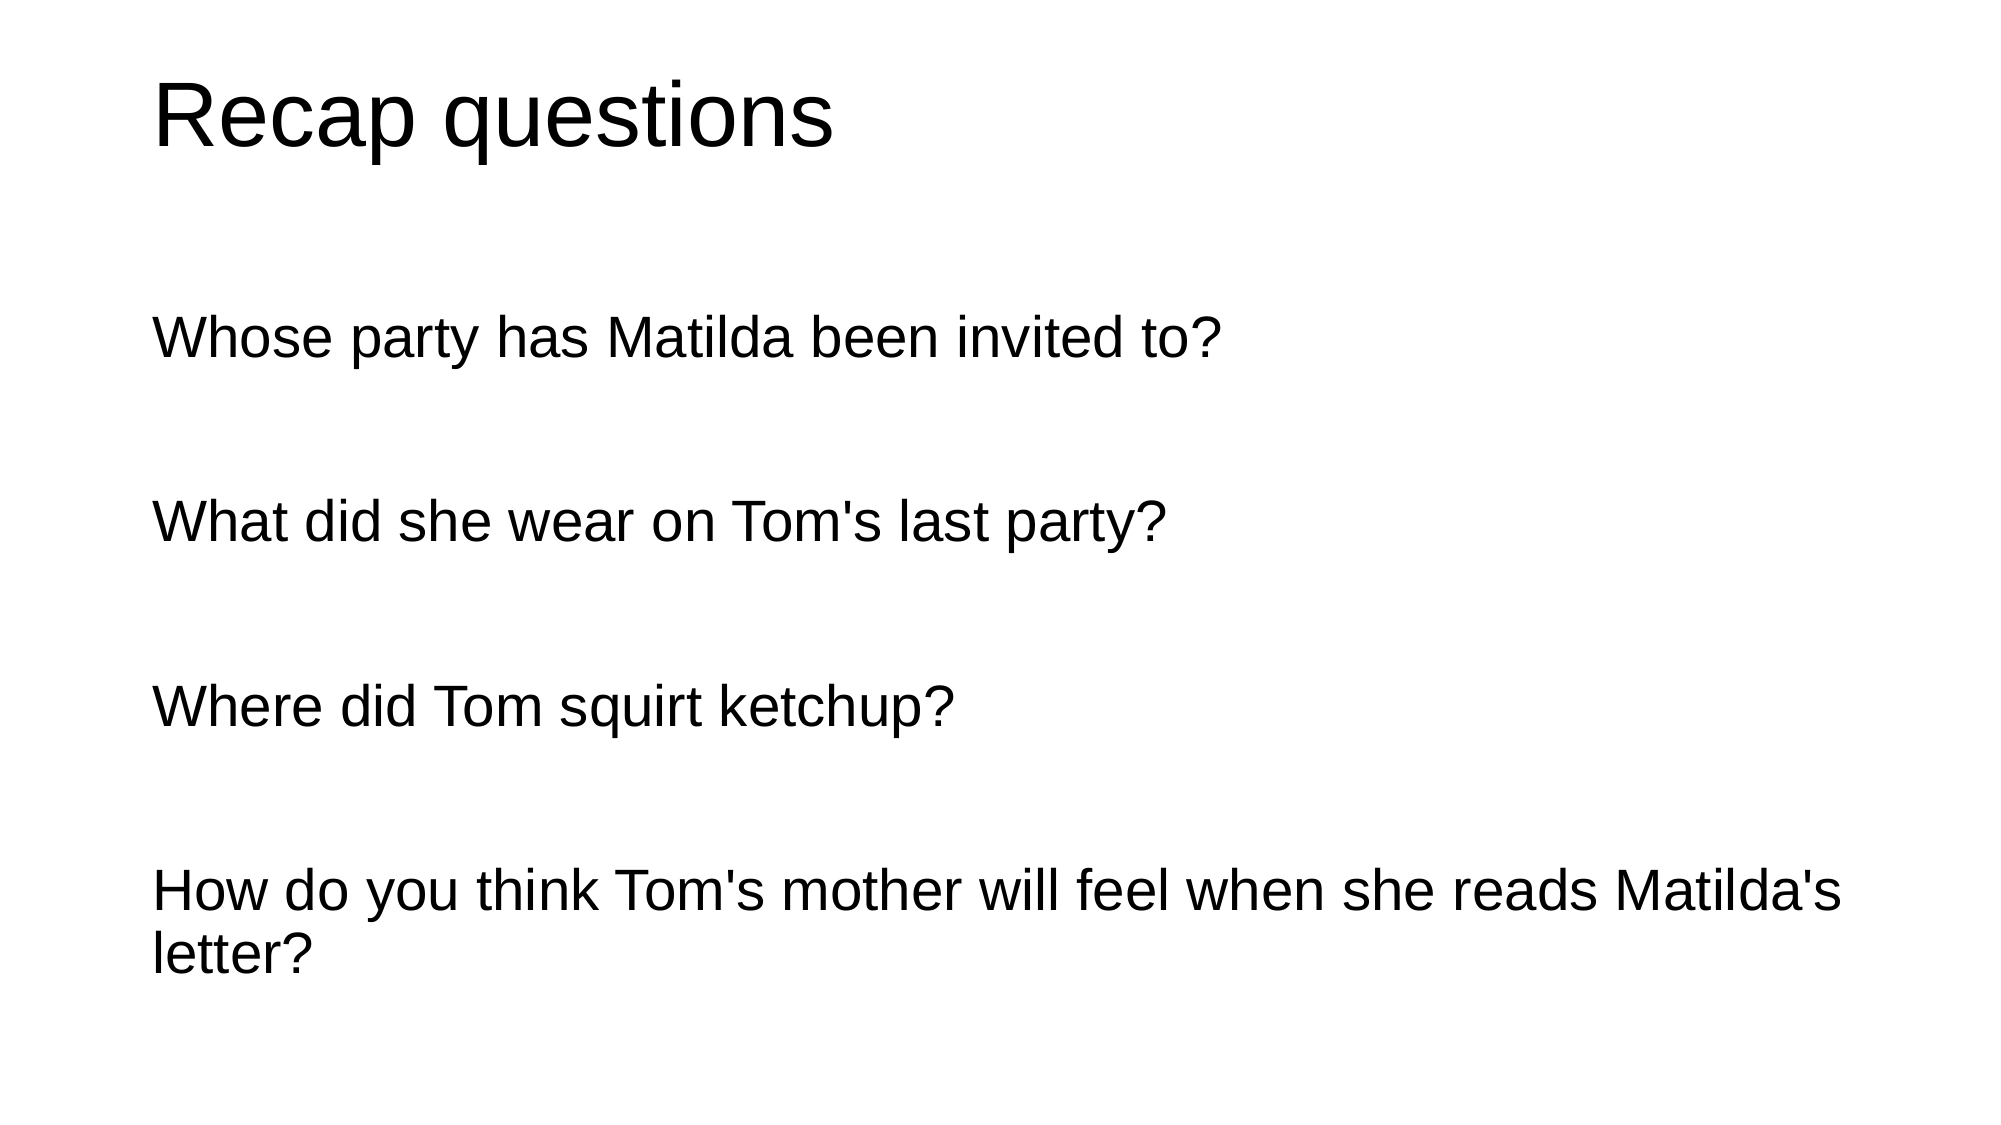

# Recap questions
Whose party has Matilda been invited to?
What did she wear on Tom's last party?
Where did Tom squirt ketchup?
How do you think Tom's mother will feel when she reads Matilda's letter?